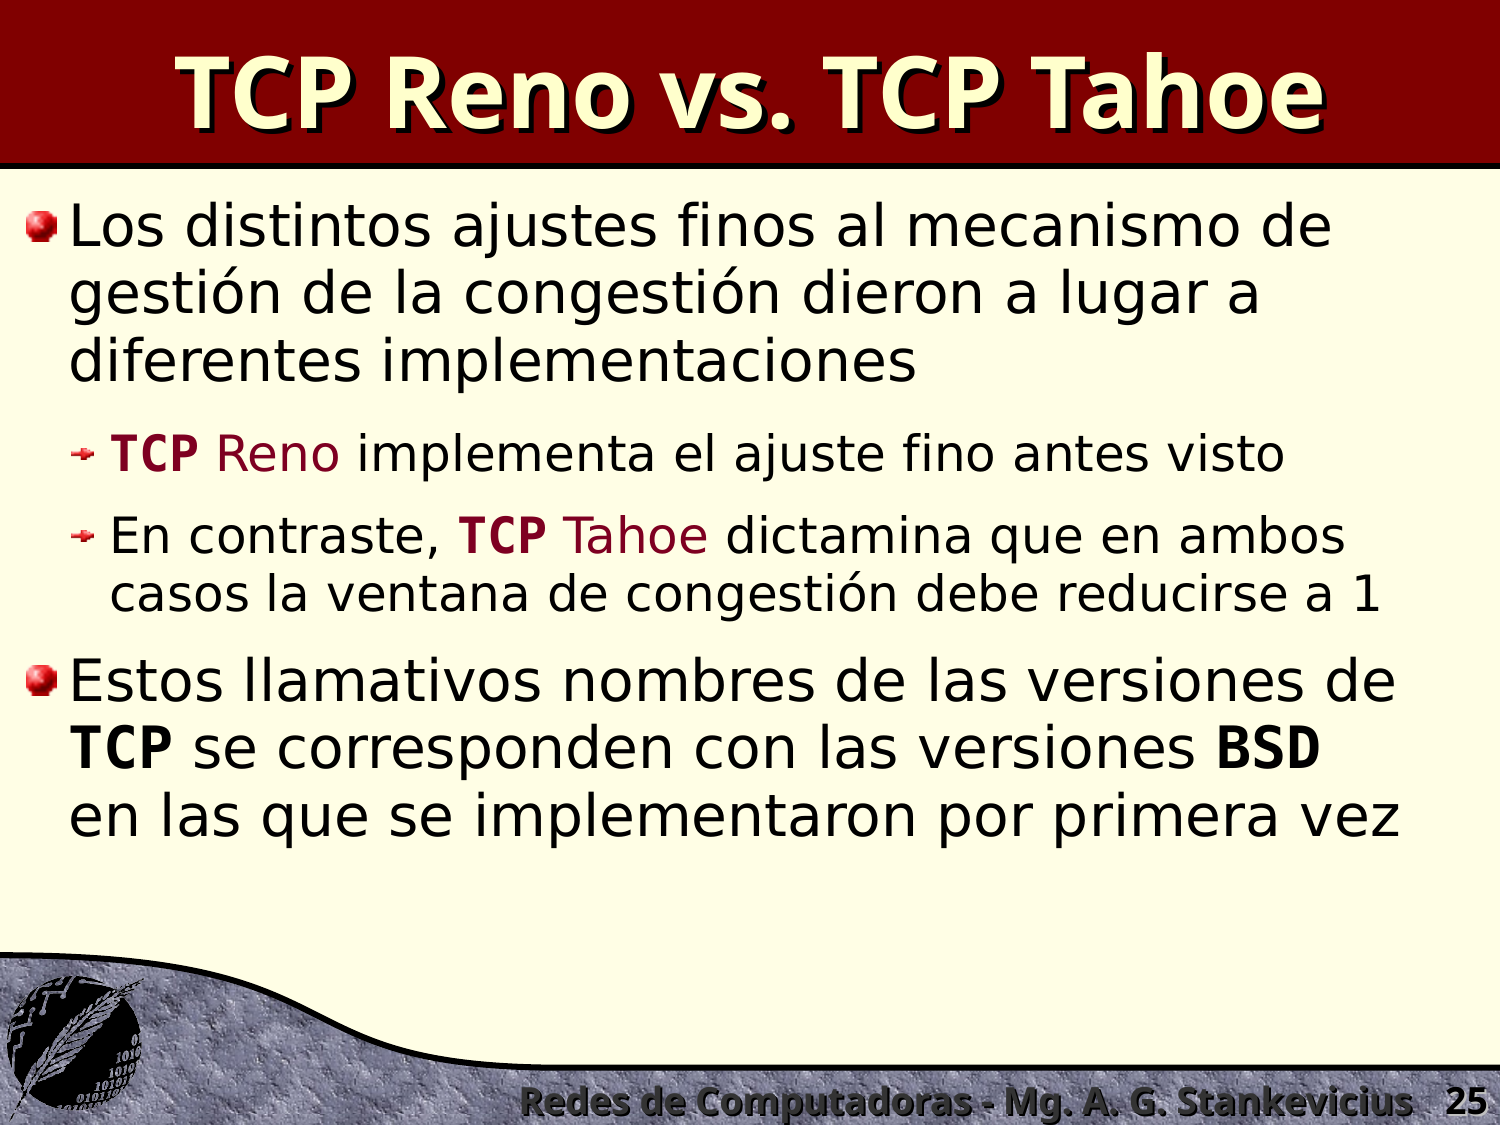

# TCP Reno vs. TCP Tahoe
Los distintos ajustes finos al mecanismo de gestión de la congestión dieron a lugar a diferentes implementaciones
TCP Reno implementa el ajuste fino antes visto
En contraste, TCP Tahoe dictamina que en ambos casos la ventana de congestión debe reducirse a 1
Estos llamativos nombres de las versiones de TCP se corresponden con las versiones BSD
en las que se implementaron por primera vez
25